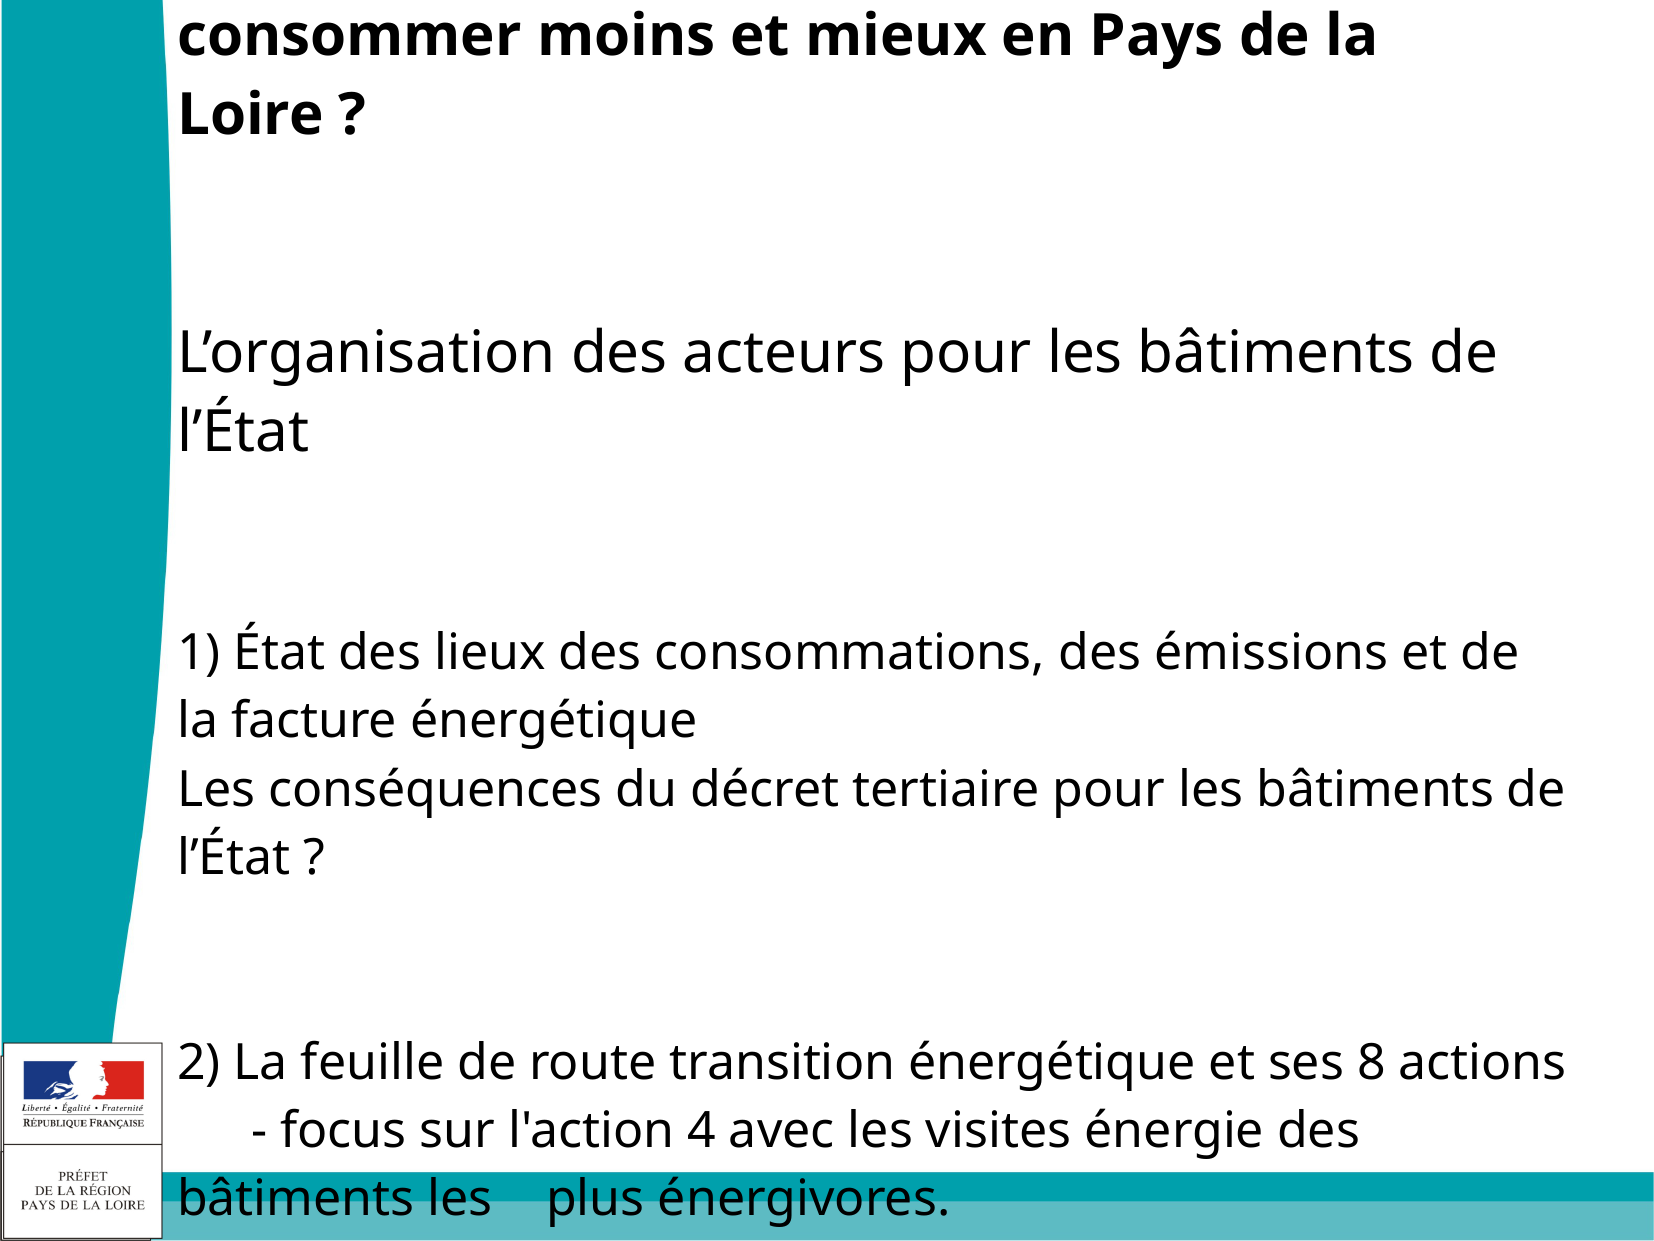

# Que font les bâtiments de l’État pour consommer moins et mieux en Pays de la Loire ? L’organisation des acteurs pour les bâtiments de l’État 1) État des lieux des consommations, des émissions et de la facture énergétique Les conséquences du décret tertiaire pour les bâtiments de l’État ? 2) La feuille de route transition énergétique et ses 8 actions - focus sur l'action 4 avec les visites énergie des bâtiments les 	plus énergivores.